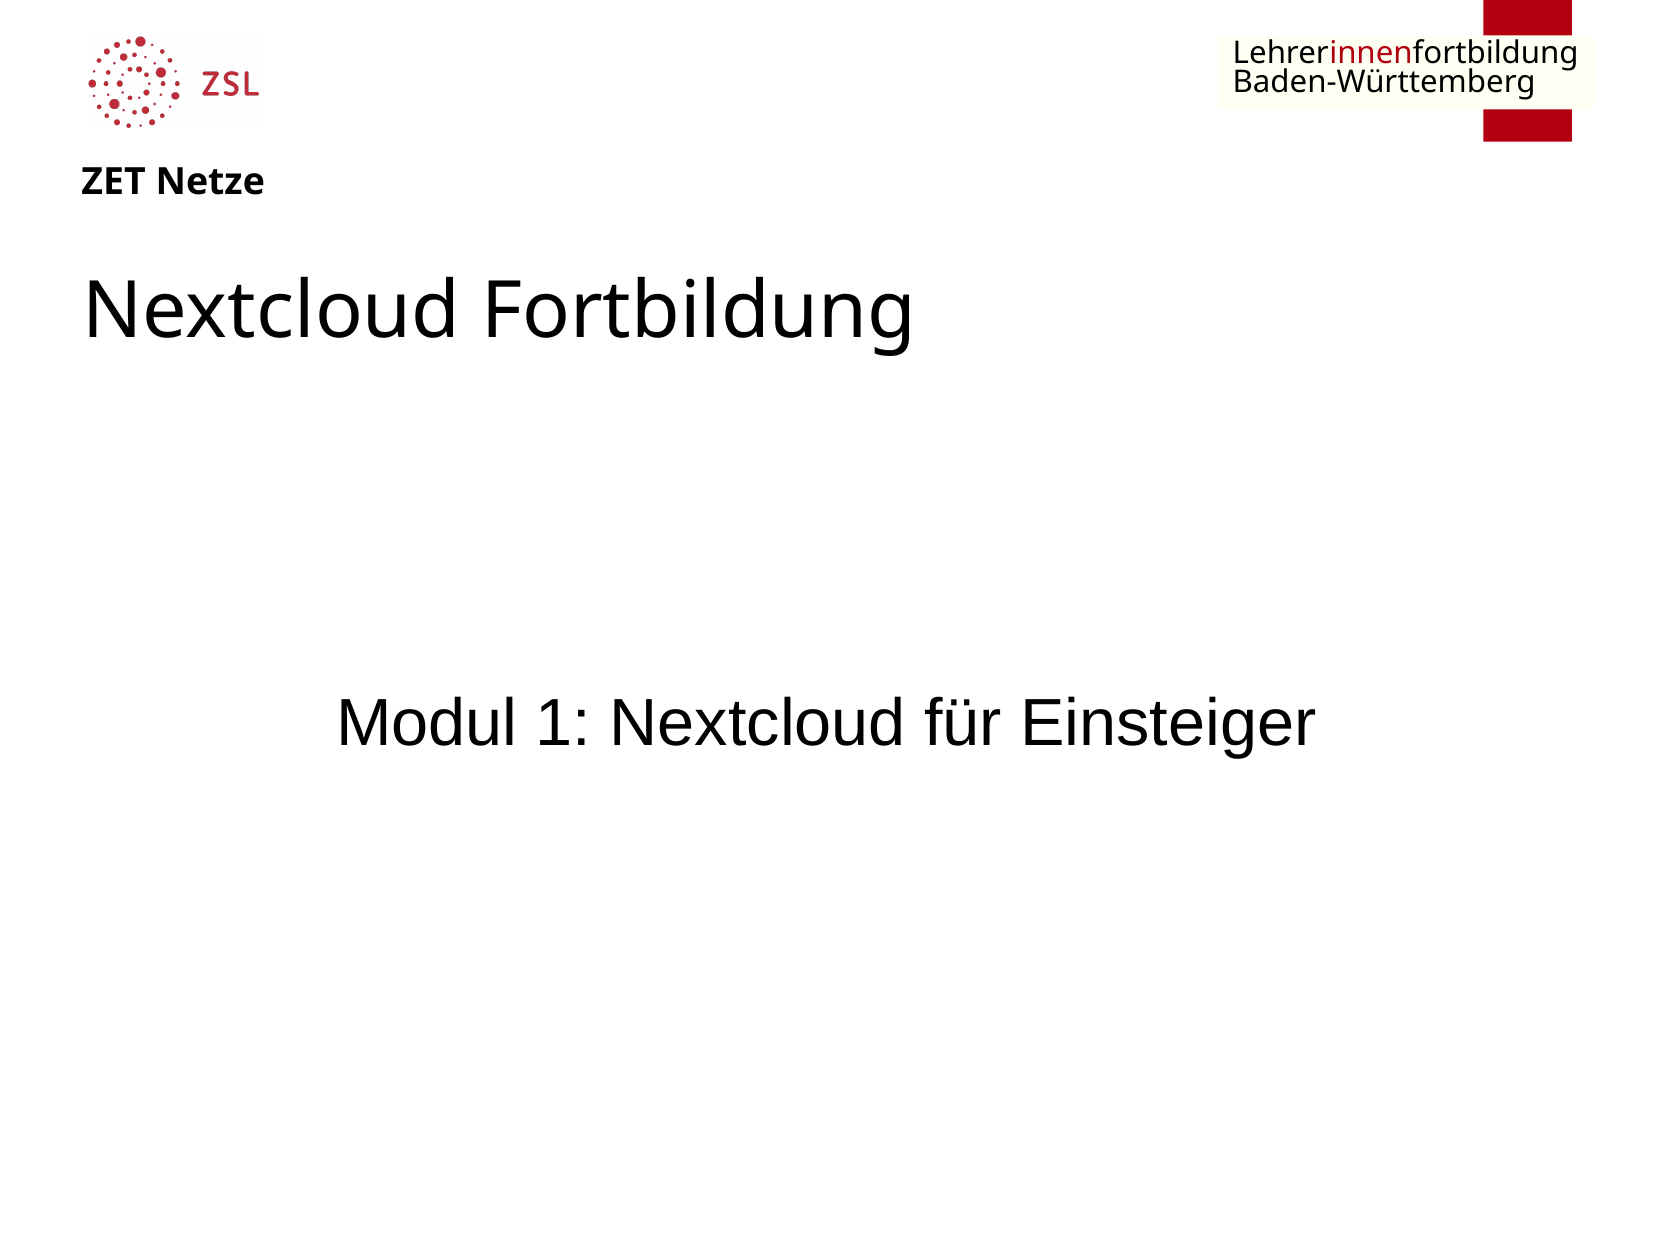

# Nextcloud Fortbildung
Modul 1: Nextcloud für Einsteiger